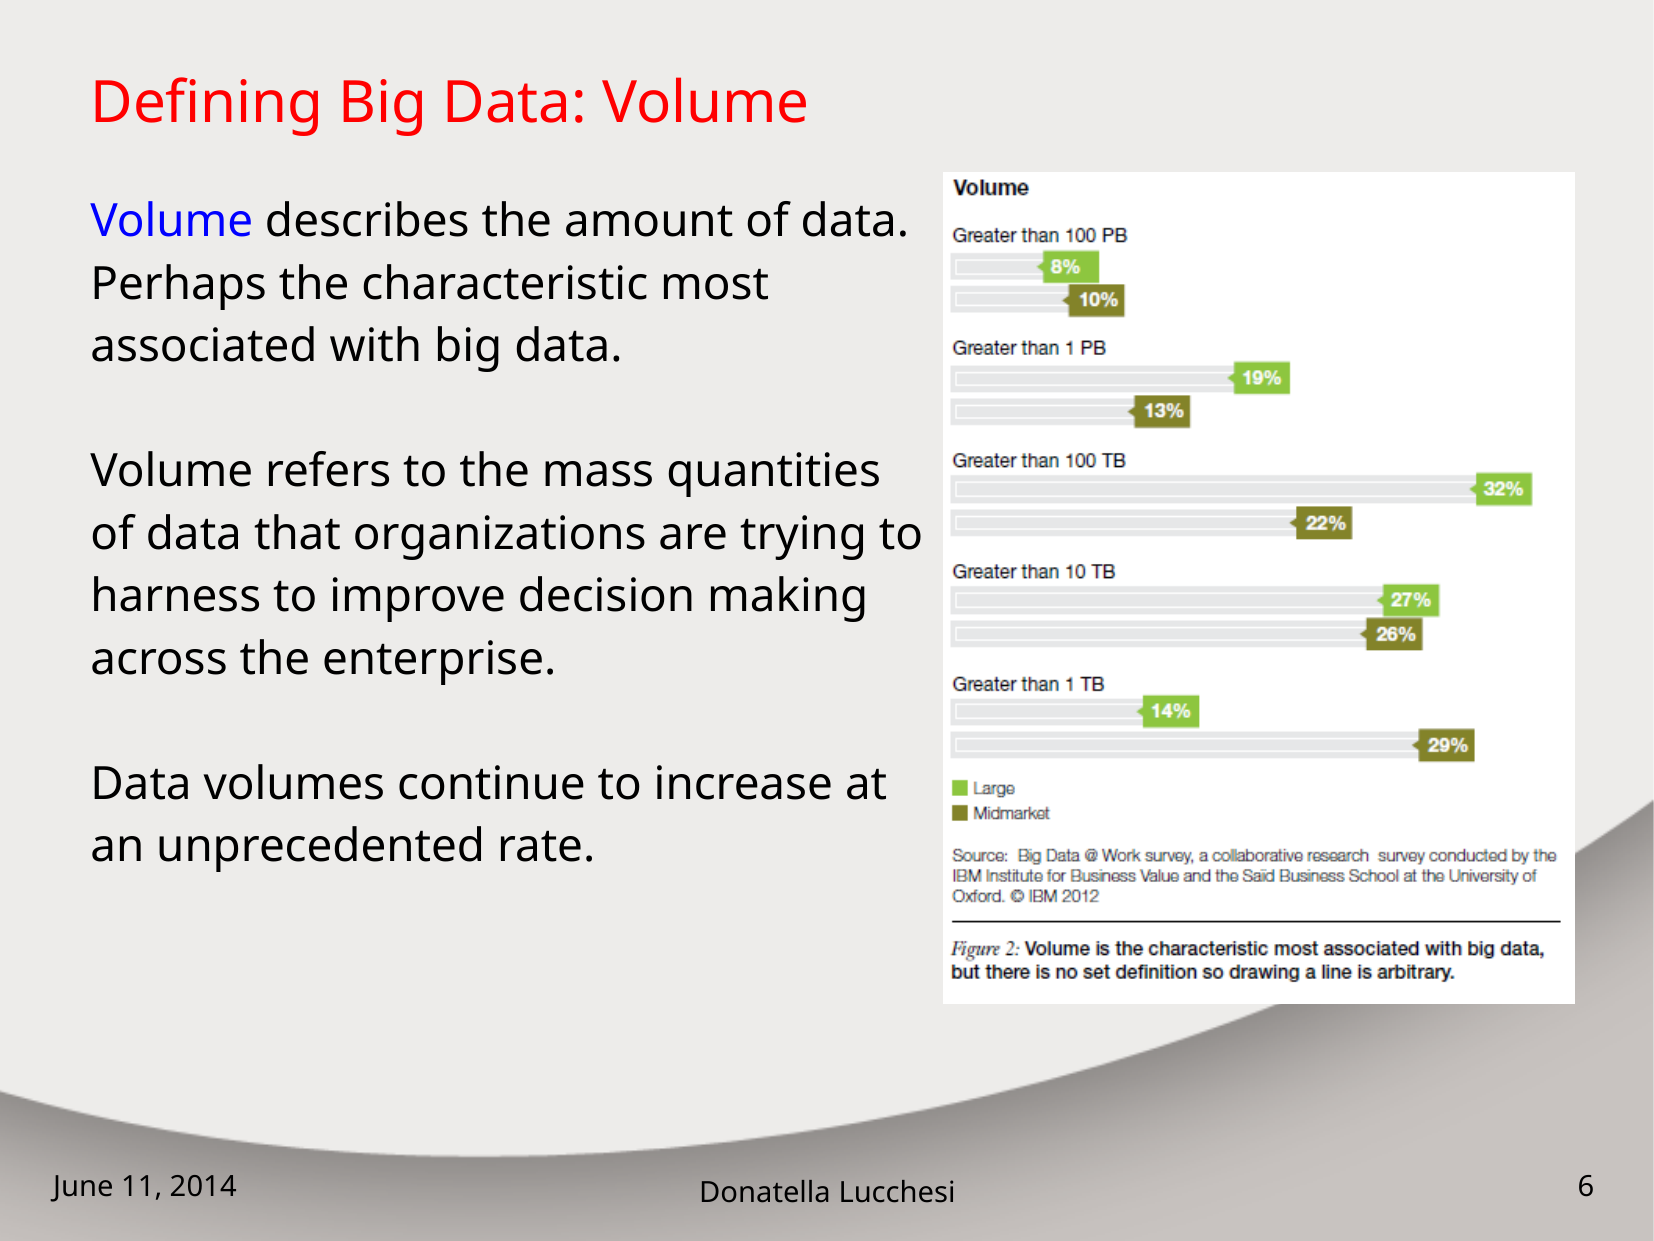

Defining Big Data: Volume
Volume describes the amount of data.
Perhaps the characteristic most
associated with big data.
Volume refers to the mass quantities
of data that organizations are trying to
harness to improve decision making
across the enterprise.
Data volumes continue to increase at
an unprecedented rate.
June 11, 2014
6
Donatella Lucchesi